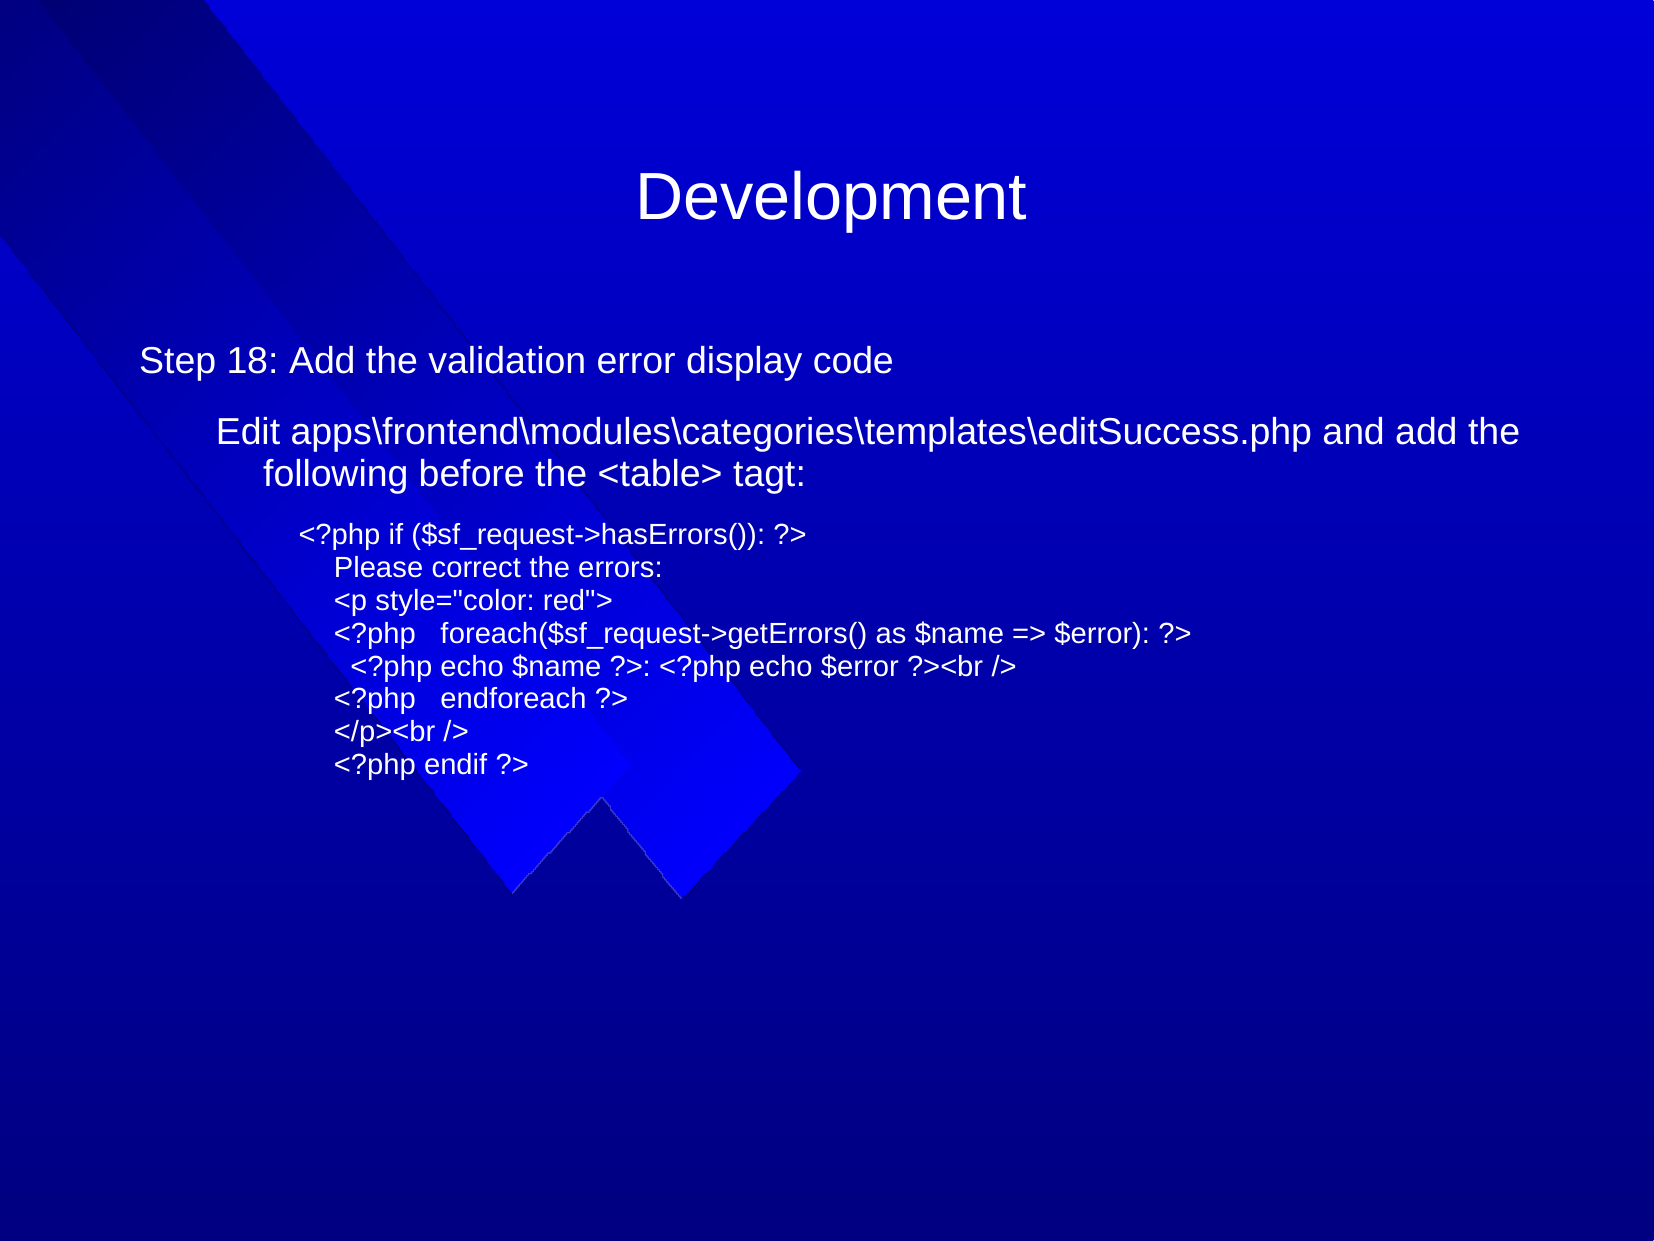

# Development
Step 18: Add the validation error display code
Edit apps\frontend\modules\categories\templates\editSuccess.php and add the following before the <table> tagt:
<?php if ($sf_request->hasErrors()): ?>
Please correct the errors:
<p style="color: red">
<?php foreach($sf_request->getErrors() as $name => $error): ?>
 <?php echo $name ?>: <?php echo $error ?><br />
<?php endforeach ?>
</p><br />
<?php endif ?>